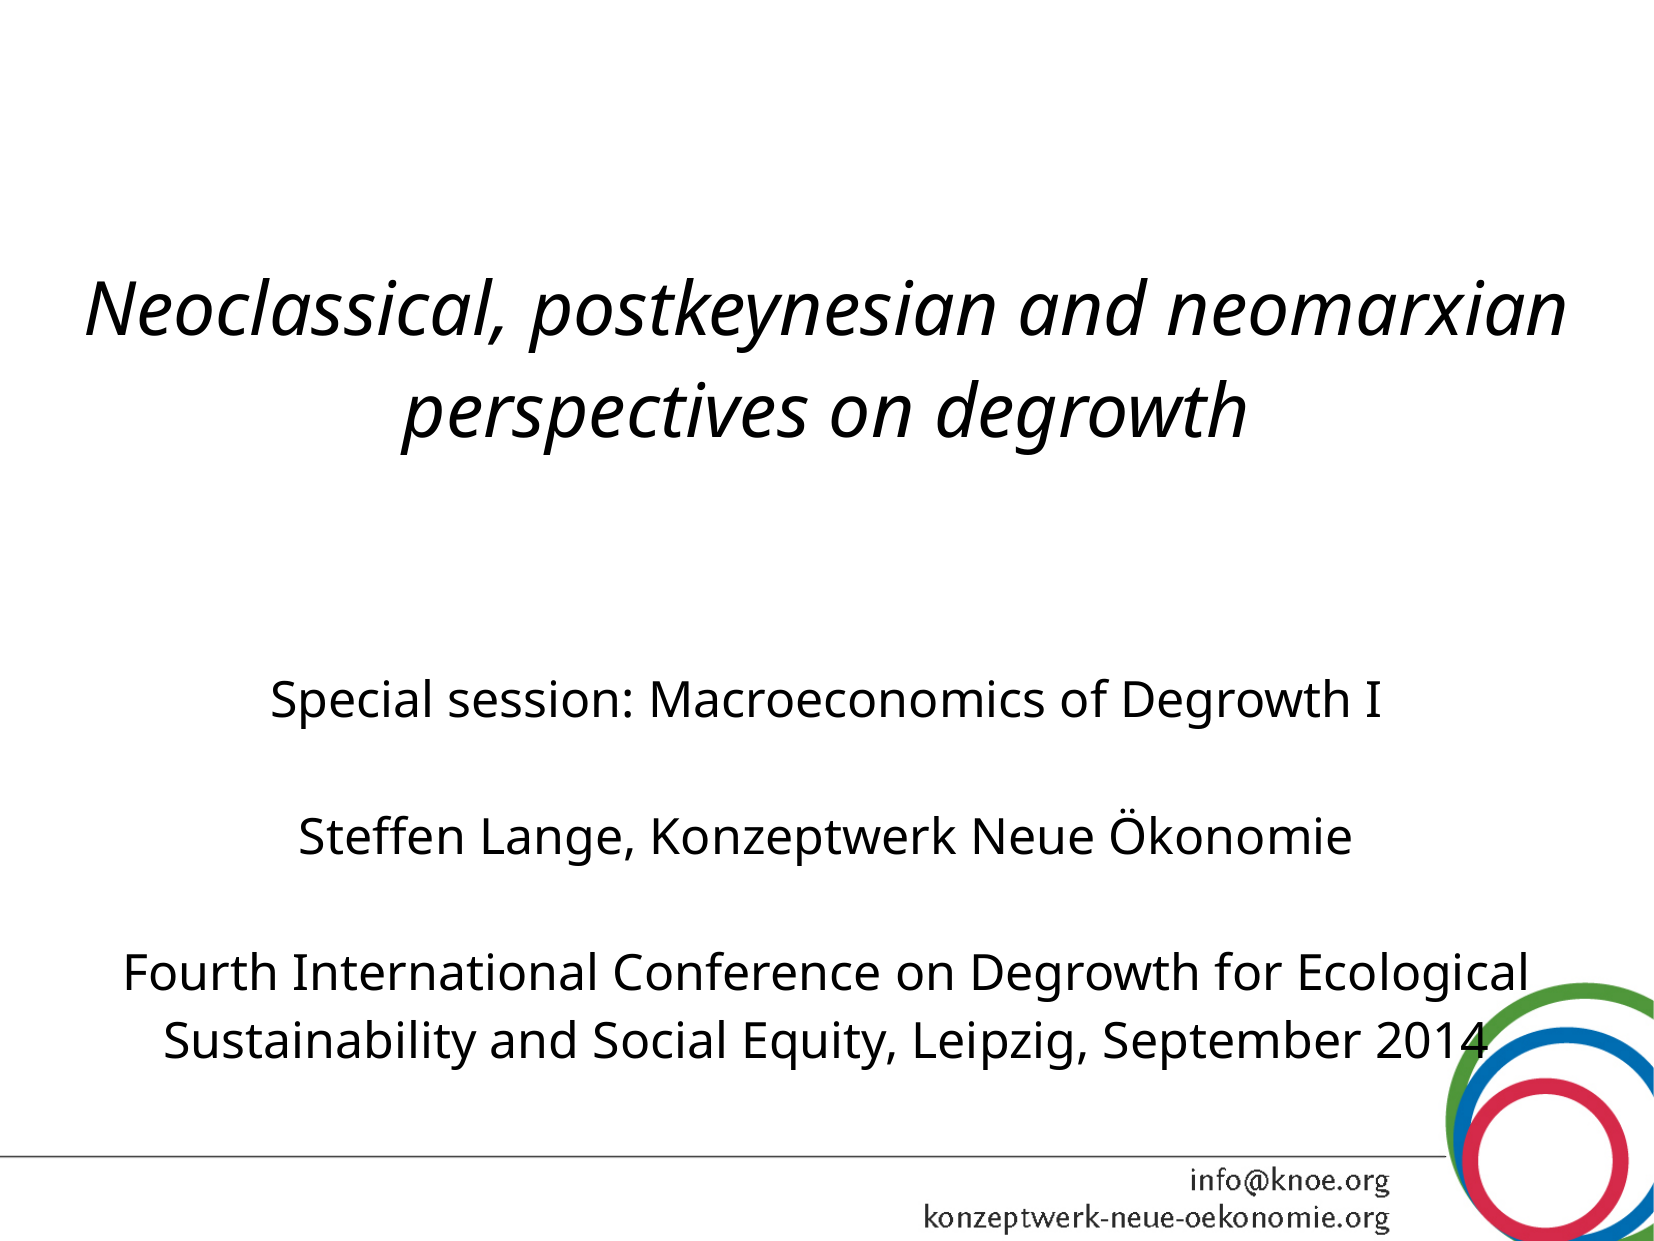

# Neoclassical, postkeynesian and neomarxian perspectives on degrowth
Special session: Macroeconomics of Degrowth I
Steffen Lange, Konzeptwerk Neue Ökonomie
Fourth International Conference on Degrowth for Ecological Sustainability and Social Equity, Leipzig, September 2014